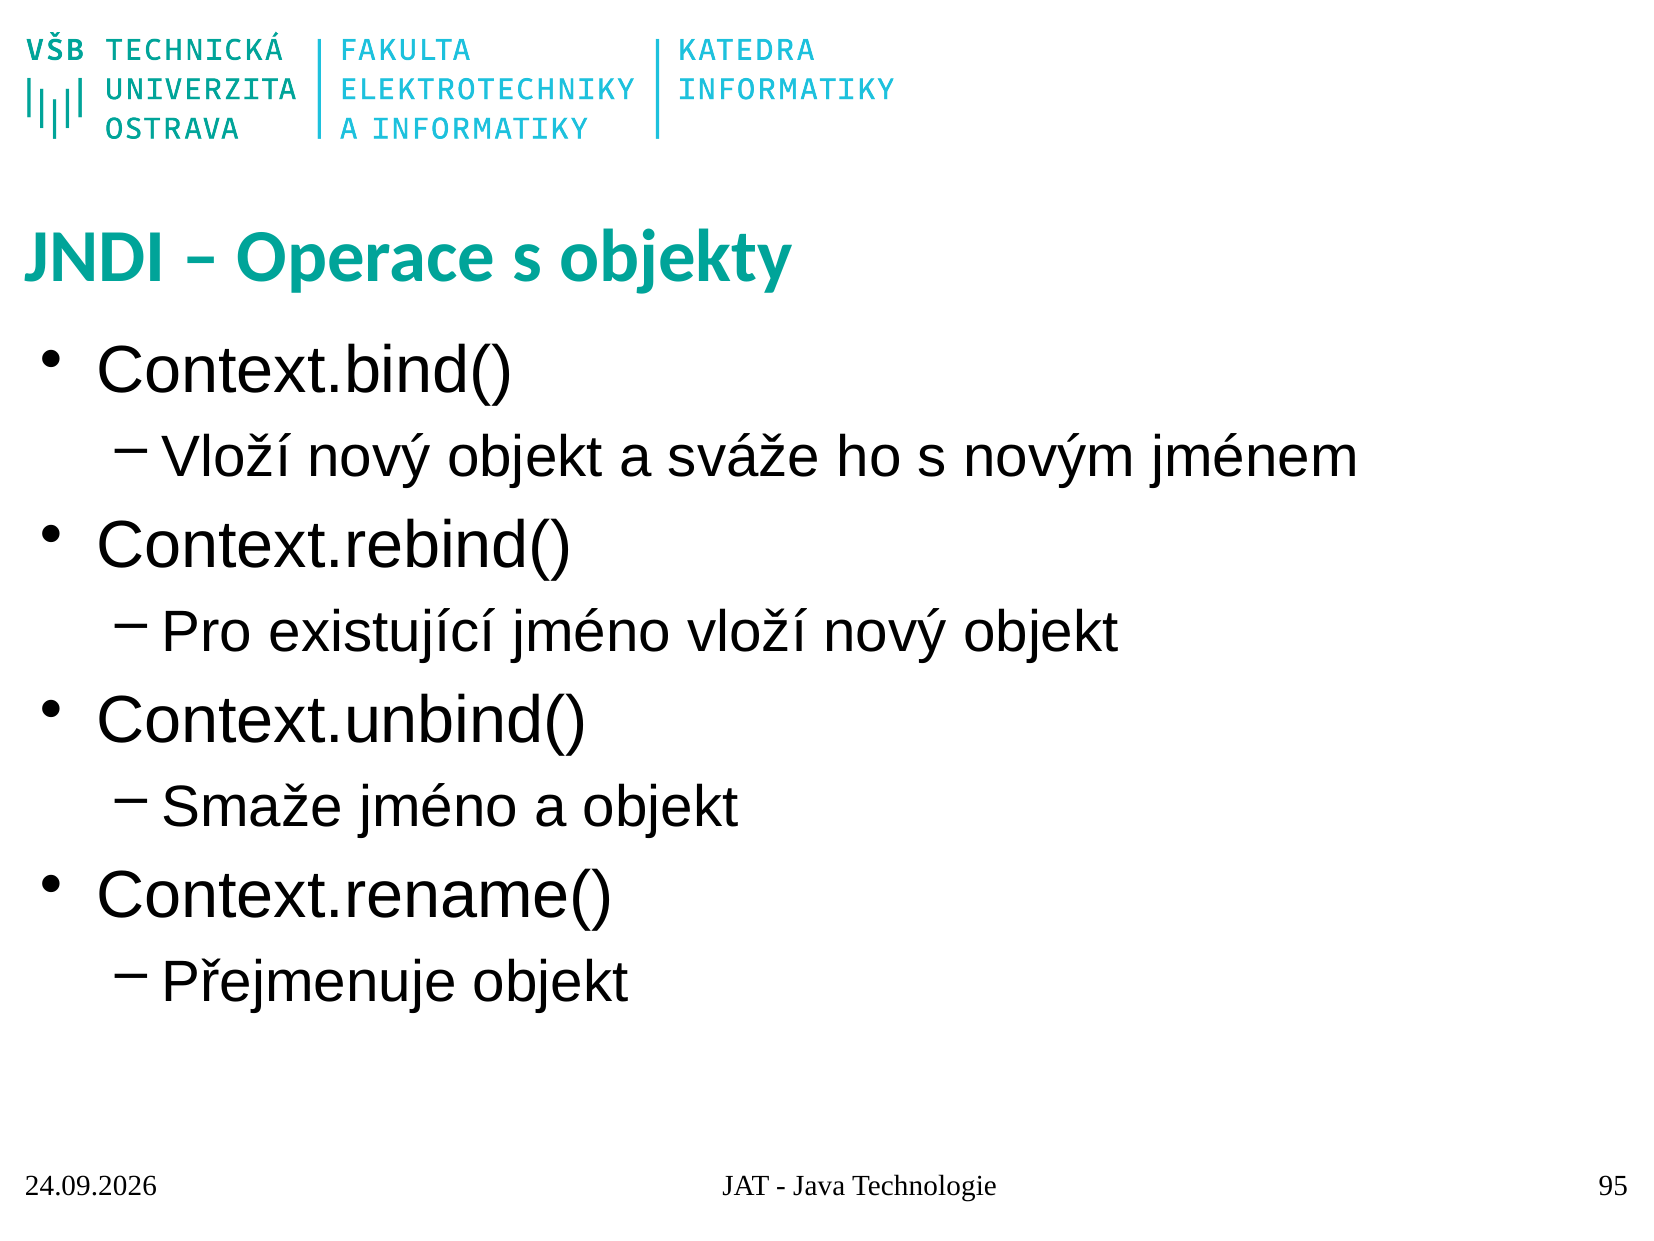

JNDI – Operace s objekty
# Context.bind()
Vloží nový objekt a sváže ho s novým jménem
Context.rebind()
Pro existující jméno vloží nový objekt
Context.unbind()
Smaže jméno a objekt
Context.rename()
Přejmenuje objekt
JAT - Java Technologie
95